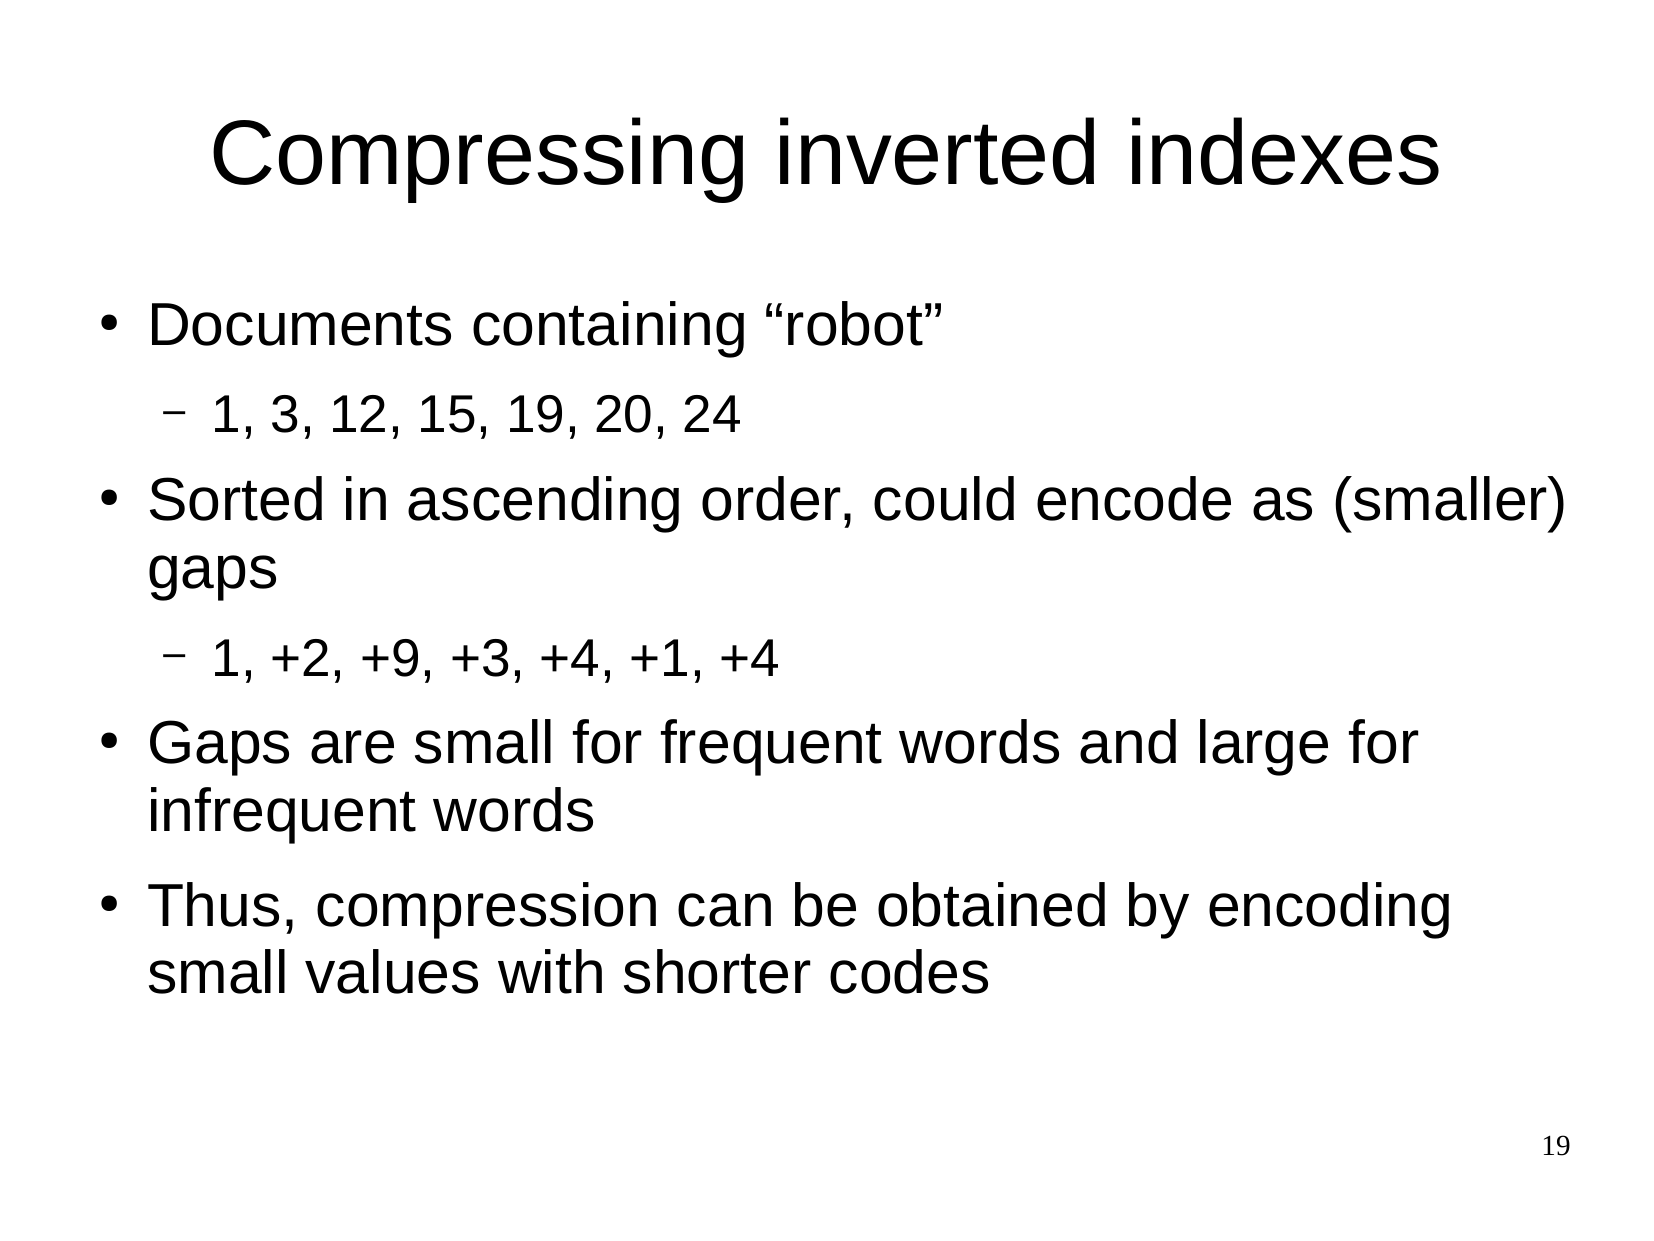

# Compressing inverted indexes
Documents containing “robot”
1, 3, 12, 15, 19, 20, 24
Sorted in ascending order, could encode as (smaller) gaps
1, +2, +9, +3, +4, +1, +4
Gaps are small for frequent words and large for infrequent words
Thus, compression can be obtained by encoding small values with shorter codes
19